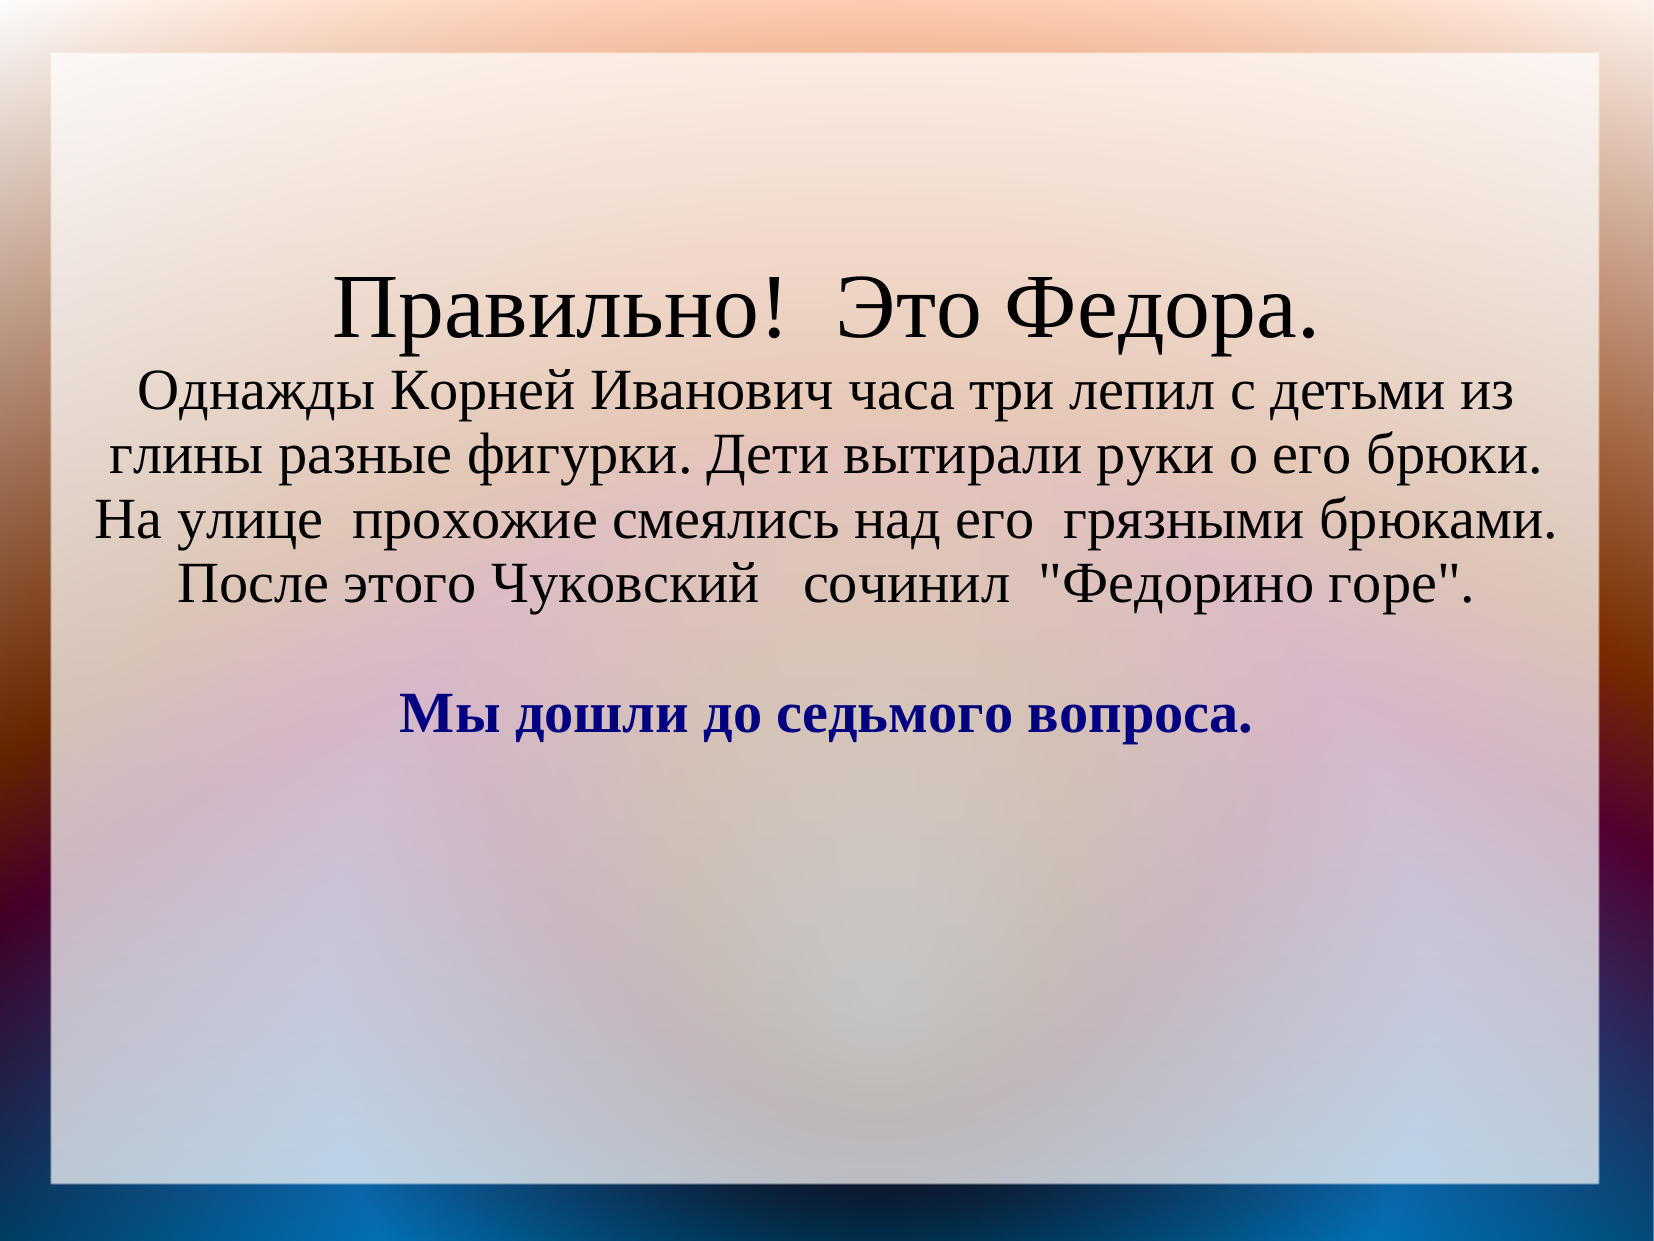

# Правильно! Это Федора.
Однажды Корней Иванович часа три лепил с детьми из глины разные фигурки. Дети вытирали руки о его брюки. На улице прохожие смеялись над его грязными брюками. После этого Чуковский сочинил "Федорино горе".
Мы дошли до седьмого вопроса.